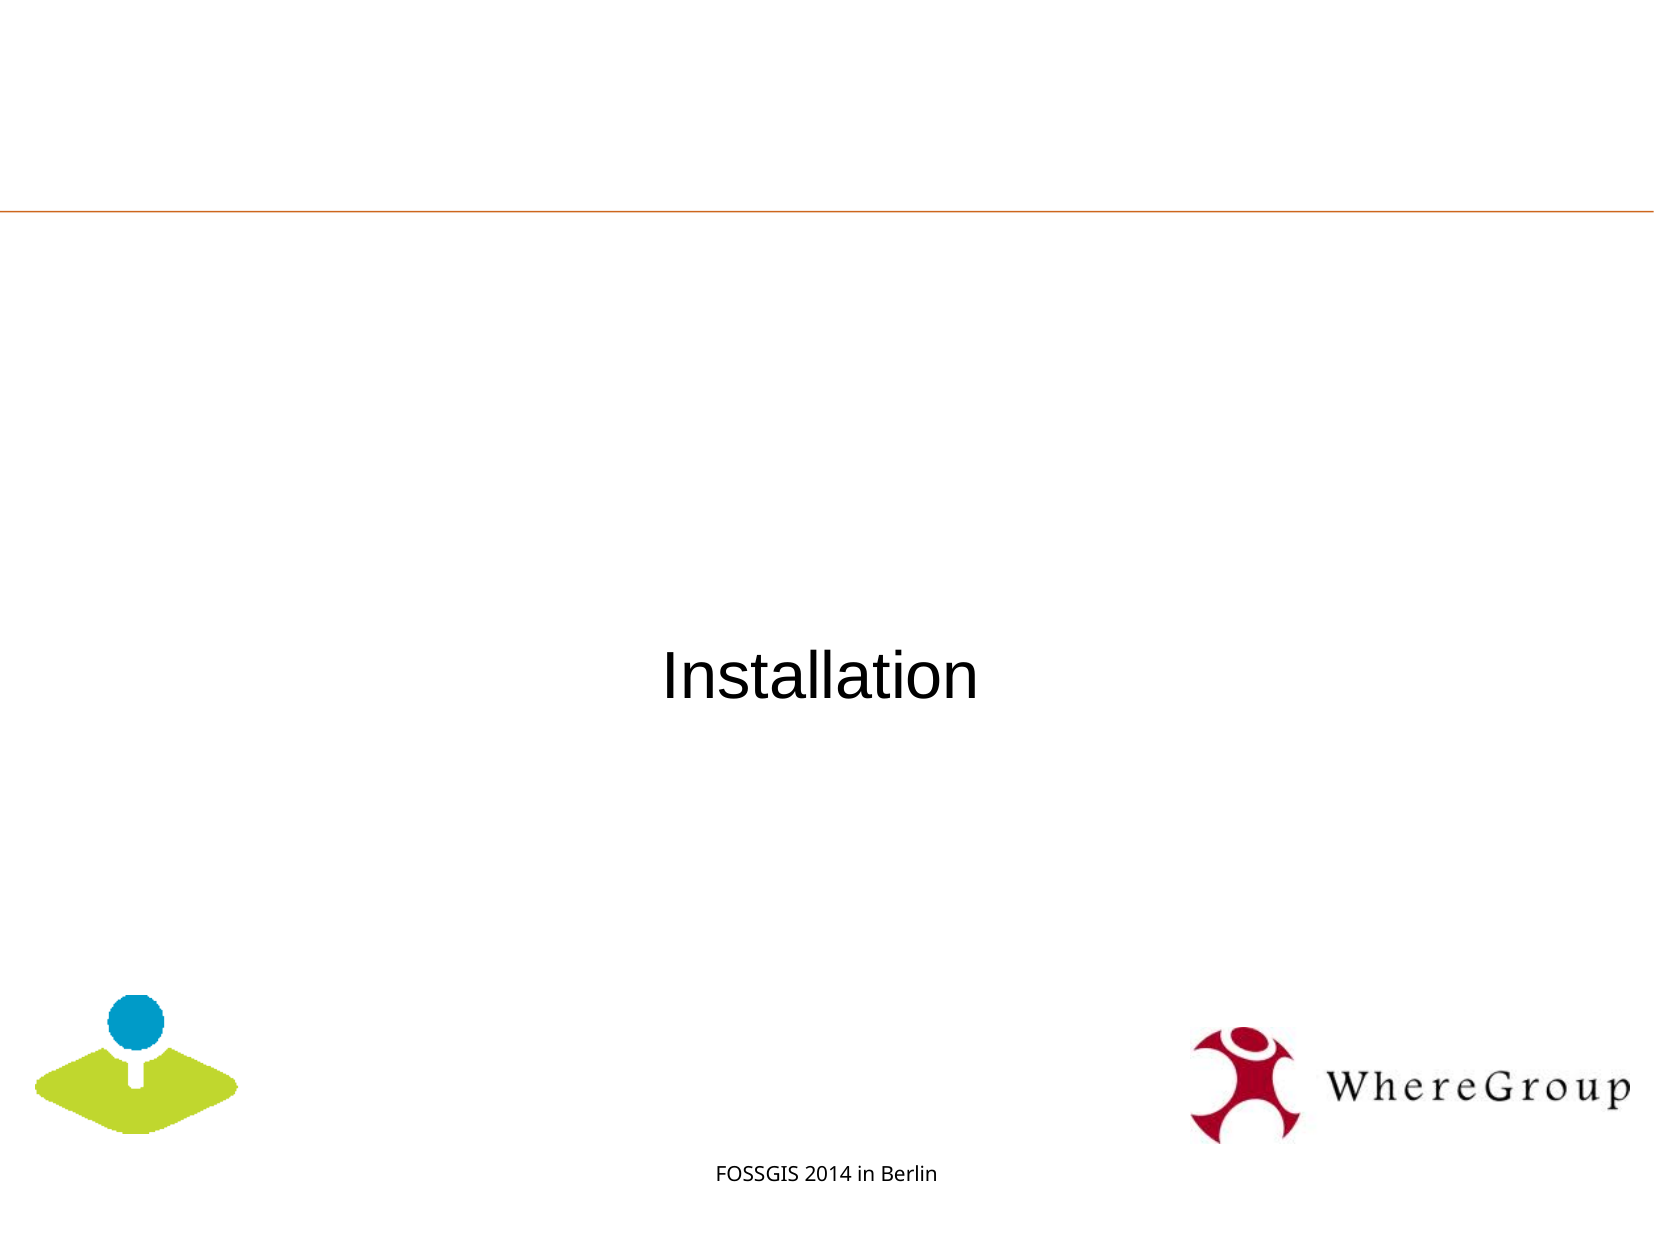

# Installation
Mapbender - Einführung zum Mapbender Projekt (Astrid Ede)